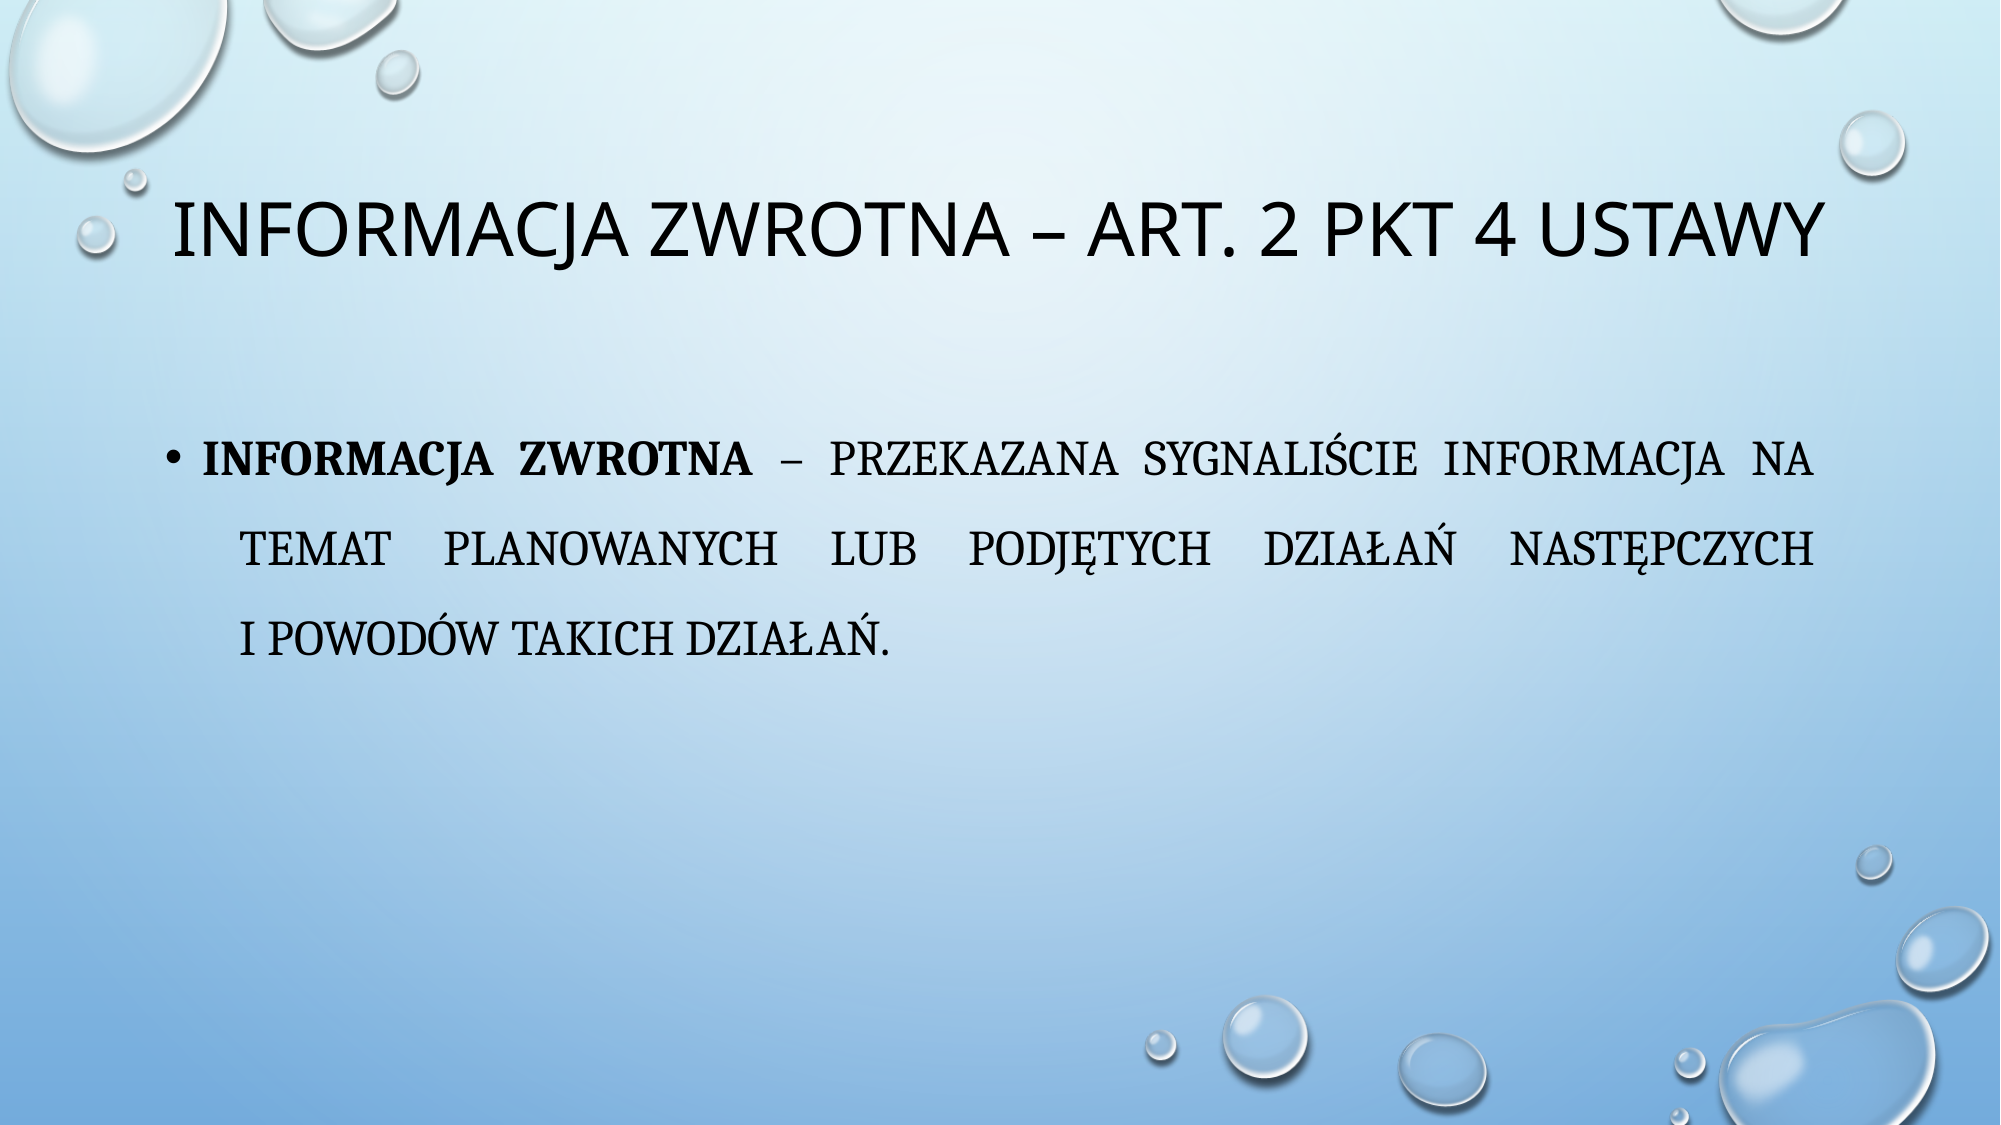

# Informacja zwrotna – art. 2 pkt 4 ustawy
Informacja zwrotna – przekazana sygnaliście informacja na temat planowanych lub podjętych działań następczych i powodów takich działań.